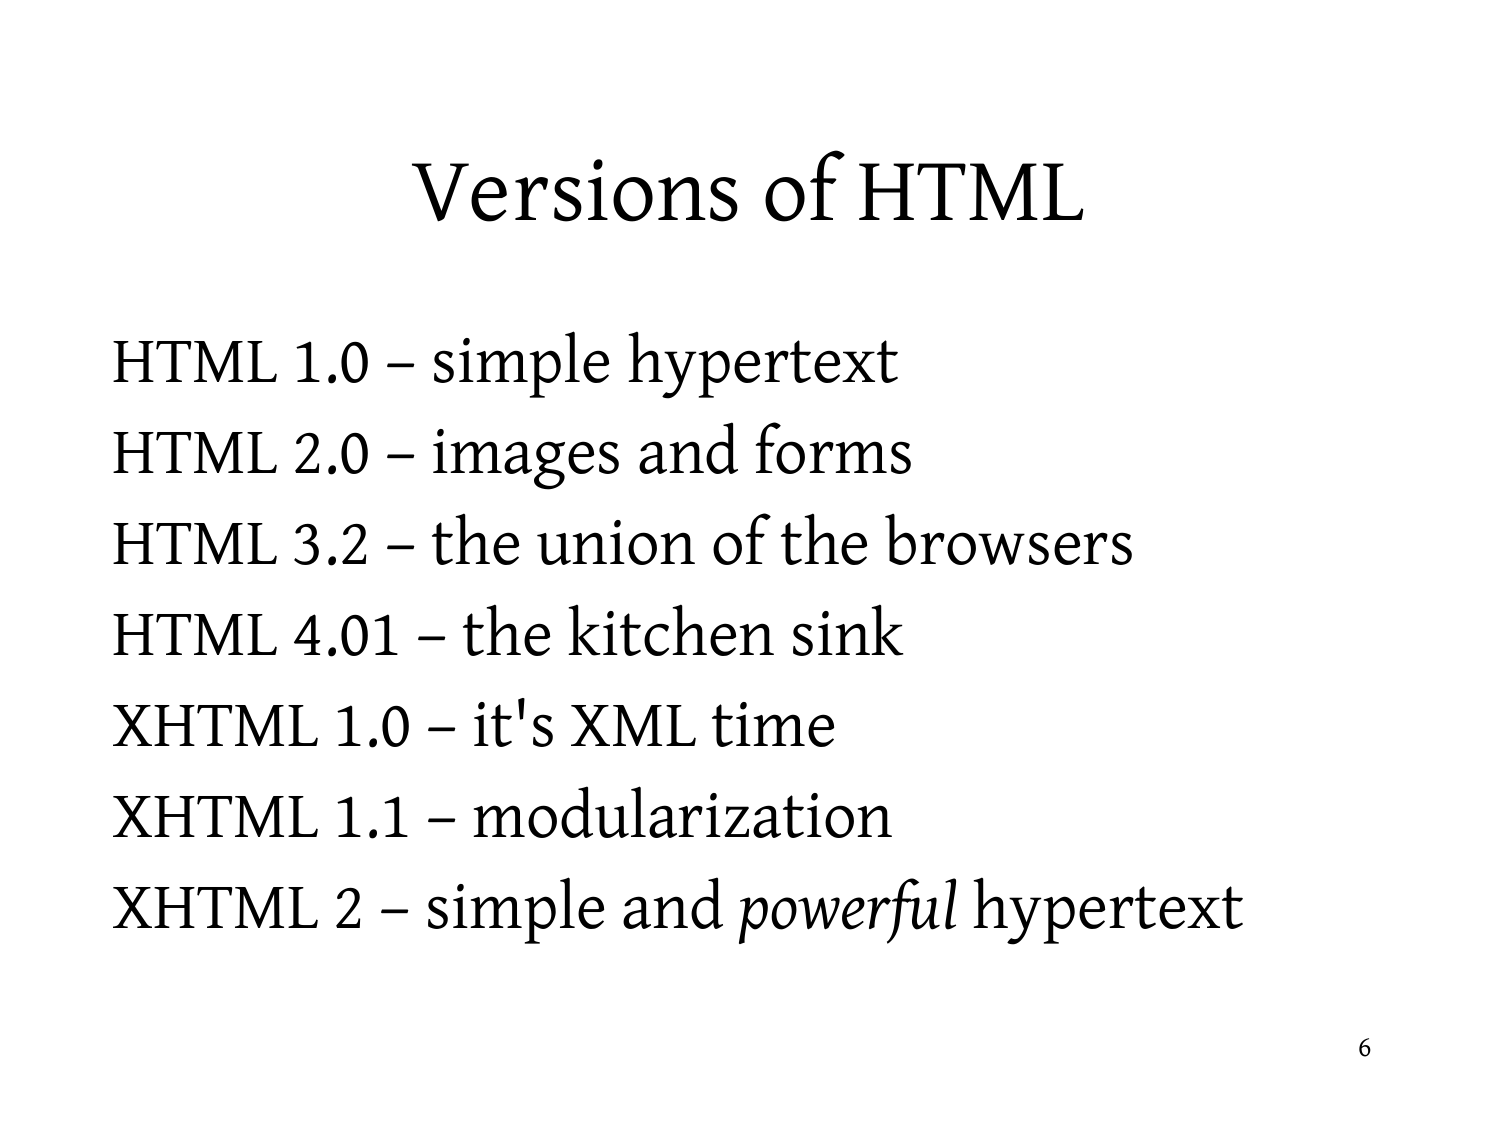

# Versions of HTML
HTML 1.0 – simple hypertext
HTML 2.0 – images and forms
HTML 3.2 – the union of the browsers
HTML 4.01 – the kitchen sink
XHTML 1.0 – it's XML time
XHTML 1.1 – modularization
XHTML 2 – simple and powerful hypertext